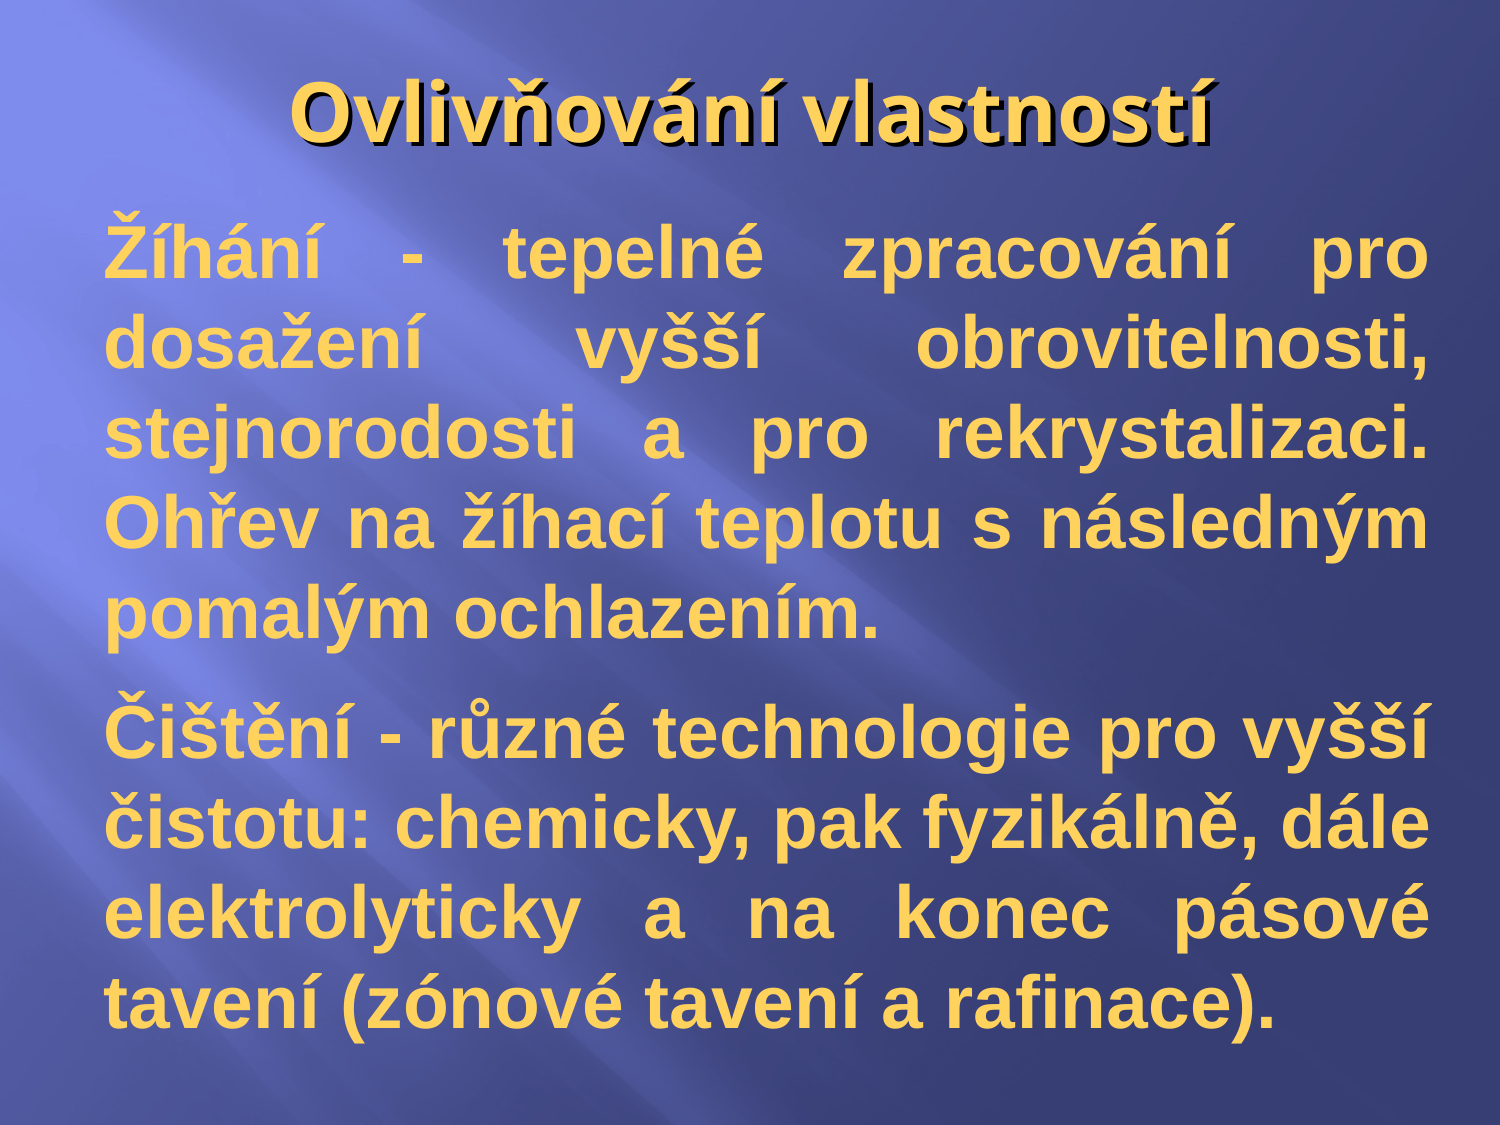

# Ovlivňování vlastností
Žíhání - tepelné zpracování pro dosažení vyšší obrovitelnosti, stejnorodosti a pro rekrystalizaci. Ohřev na žíhací teplotu s následným pomalým ochlazením.
Čištění - různé technologie pro vyšší čistotu: chemicky, pak fyzikálně, dále elektrolyticky a na konec pásové tavení (zónové tavení a rafinace).